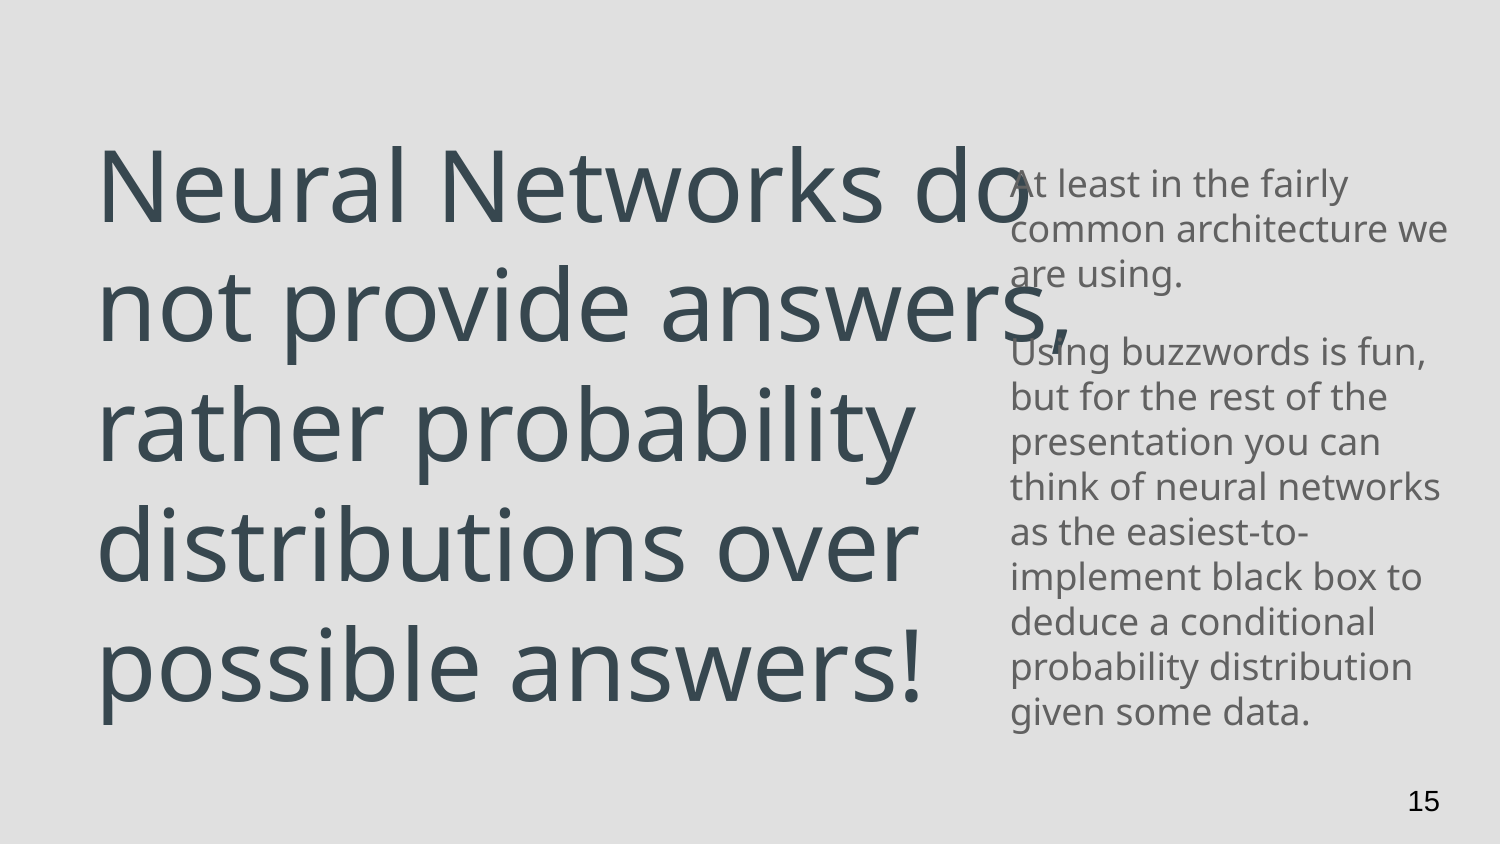

# Neural Networks do not provide answers, rather probability distributions over possible answers!
At least in the fairly common architecture we are using.
Using buzzwords is fun, but for the rest of the presentation you can think of neural networks as the easiest-to-implement black box to deduce a conditional probability distribution given some data.